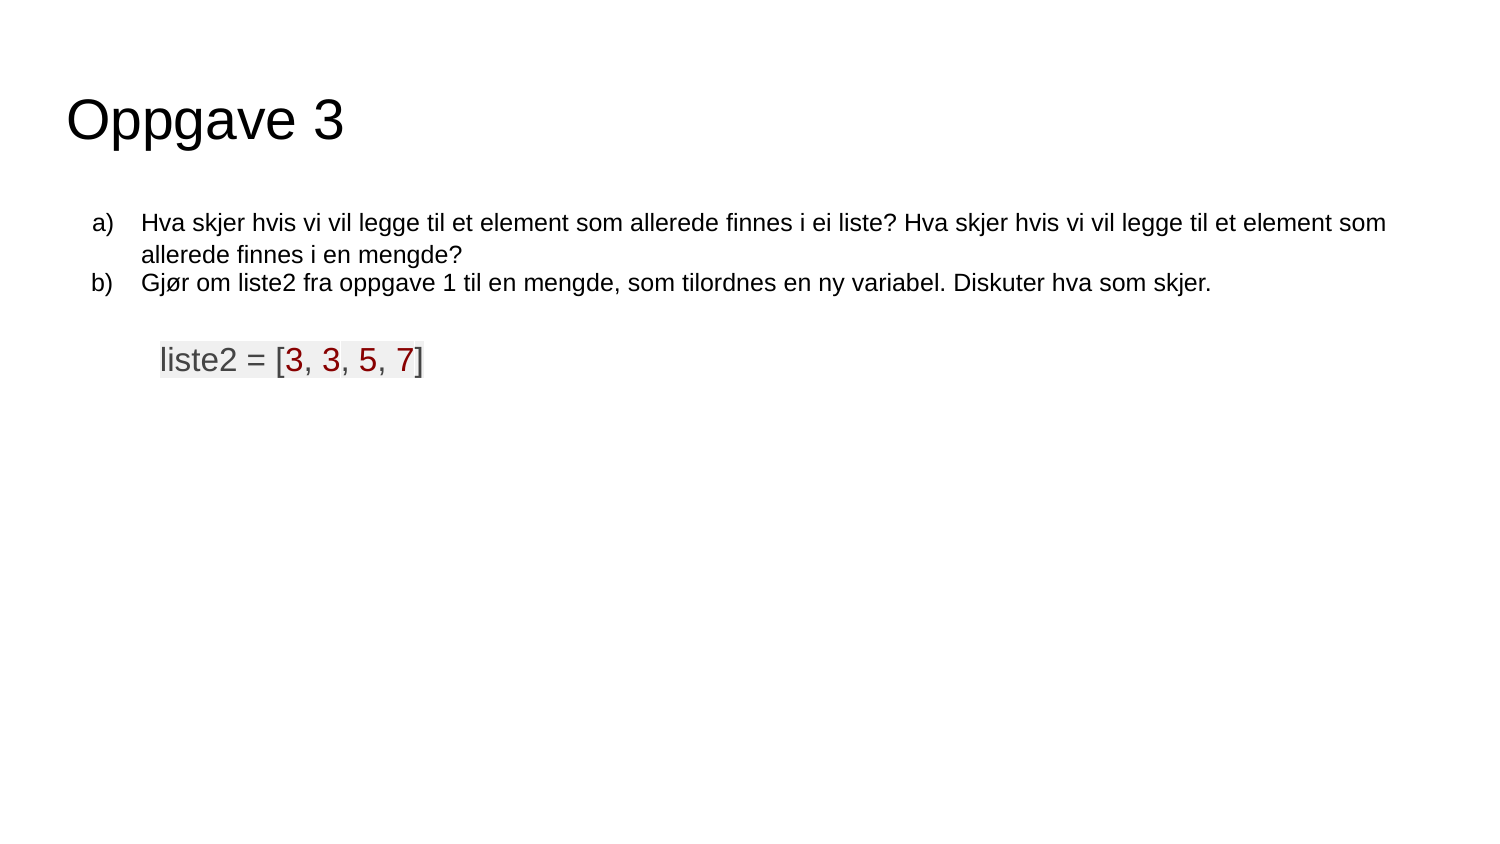

# Oppgave 3
Hva skjer hvis vi vil legge til et element som allerede finnes i ei liste? Hva skjer hvis vi vil legge til et element som allerede finnes i en mengde?
Gjør om liste2 fra oppgave 1 til en mengde, som tilordnes en ny variabel. Diskuter hva som skjer.
liste2 = [3, 3, 5, 7]